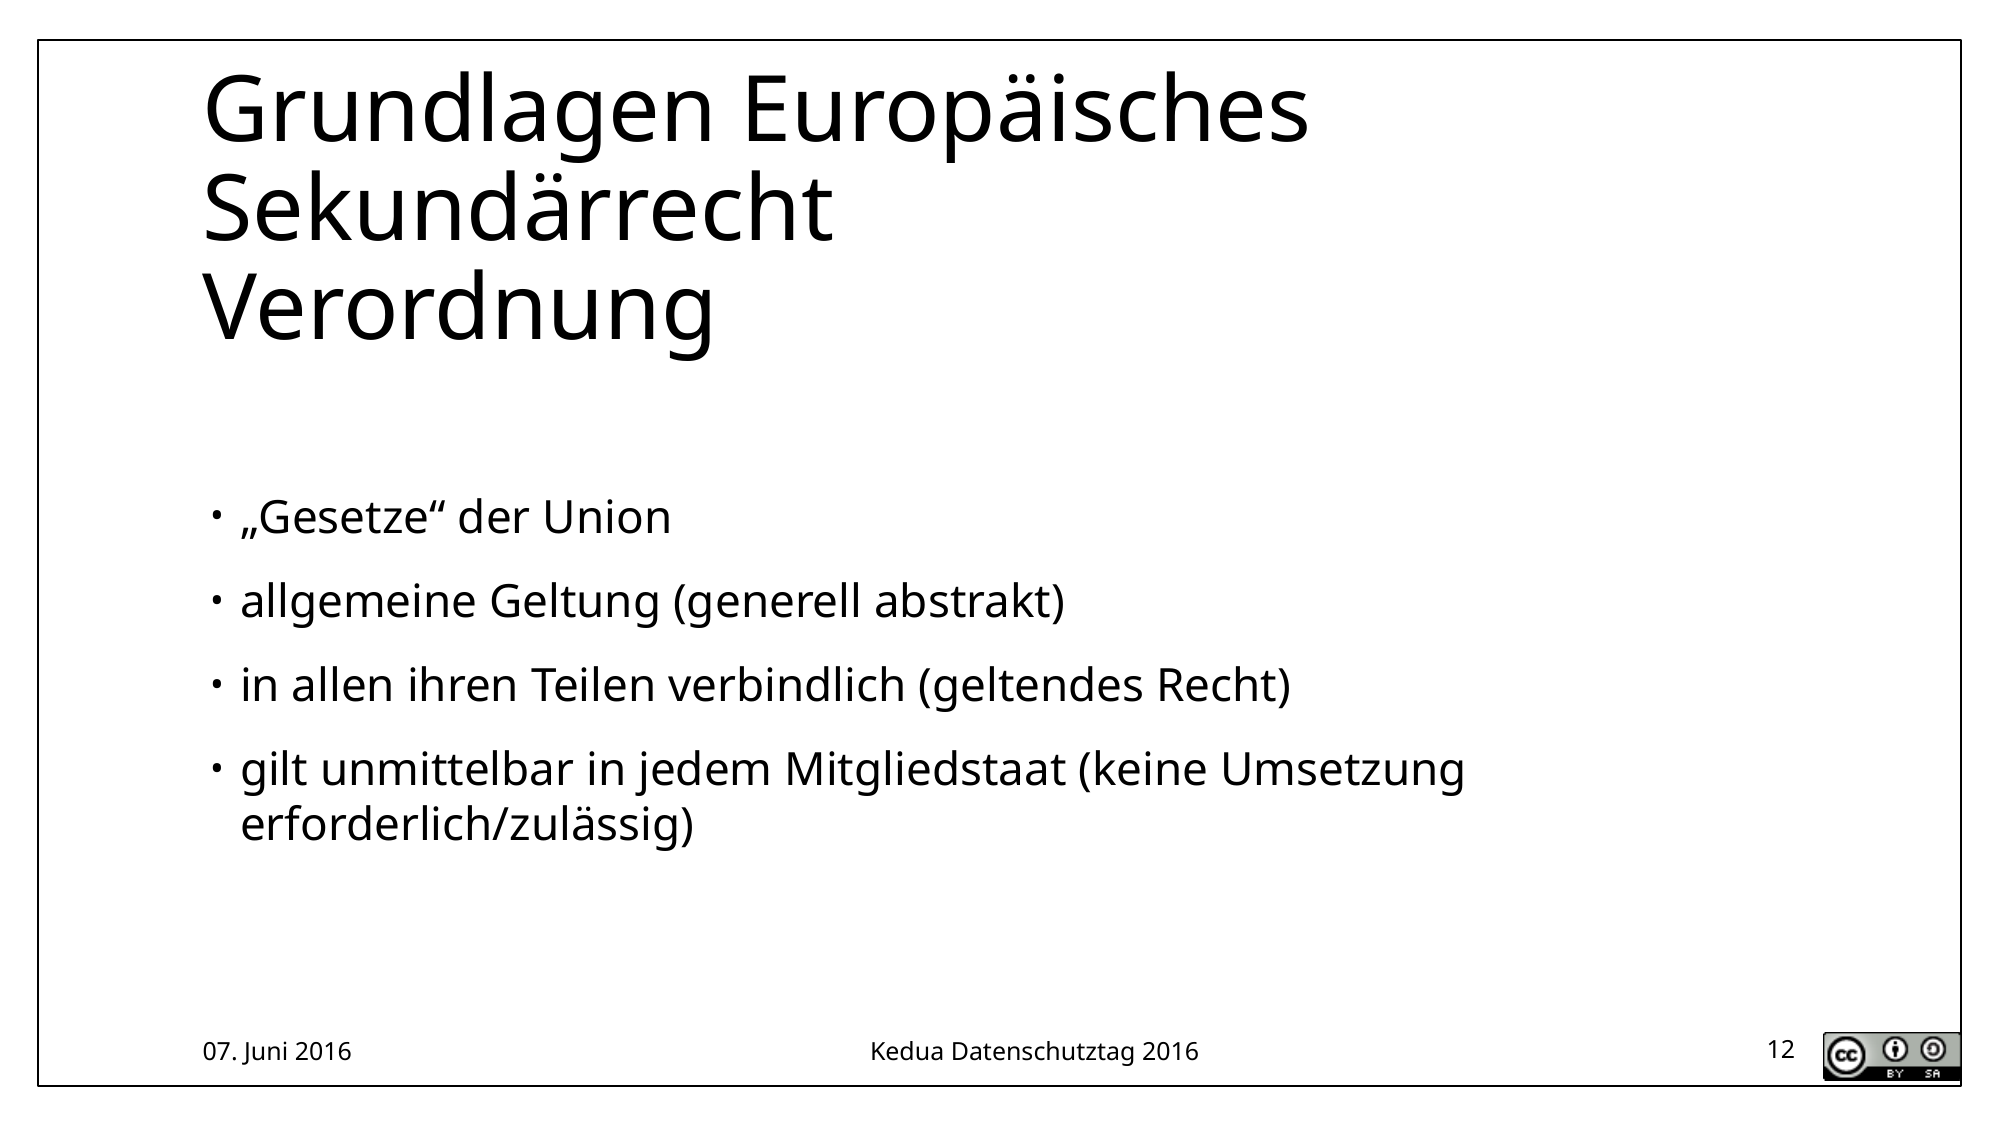

# Grundlagen Europäisches Sekundärrecht Verordnung
„Gesetze“ der Union
allgemeine Geltung (generell abstrakt)
in allen ihren Teilen verbindlich (geltendes Recht)
gilt unmittelbar in jedem Mitgliedstaat (keine Umsetzung erforderlich/zulässig)
07. Juni 2016
Kedua Datenschutztag 2016